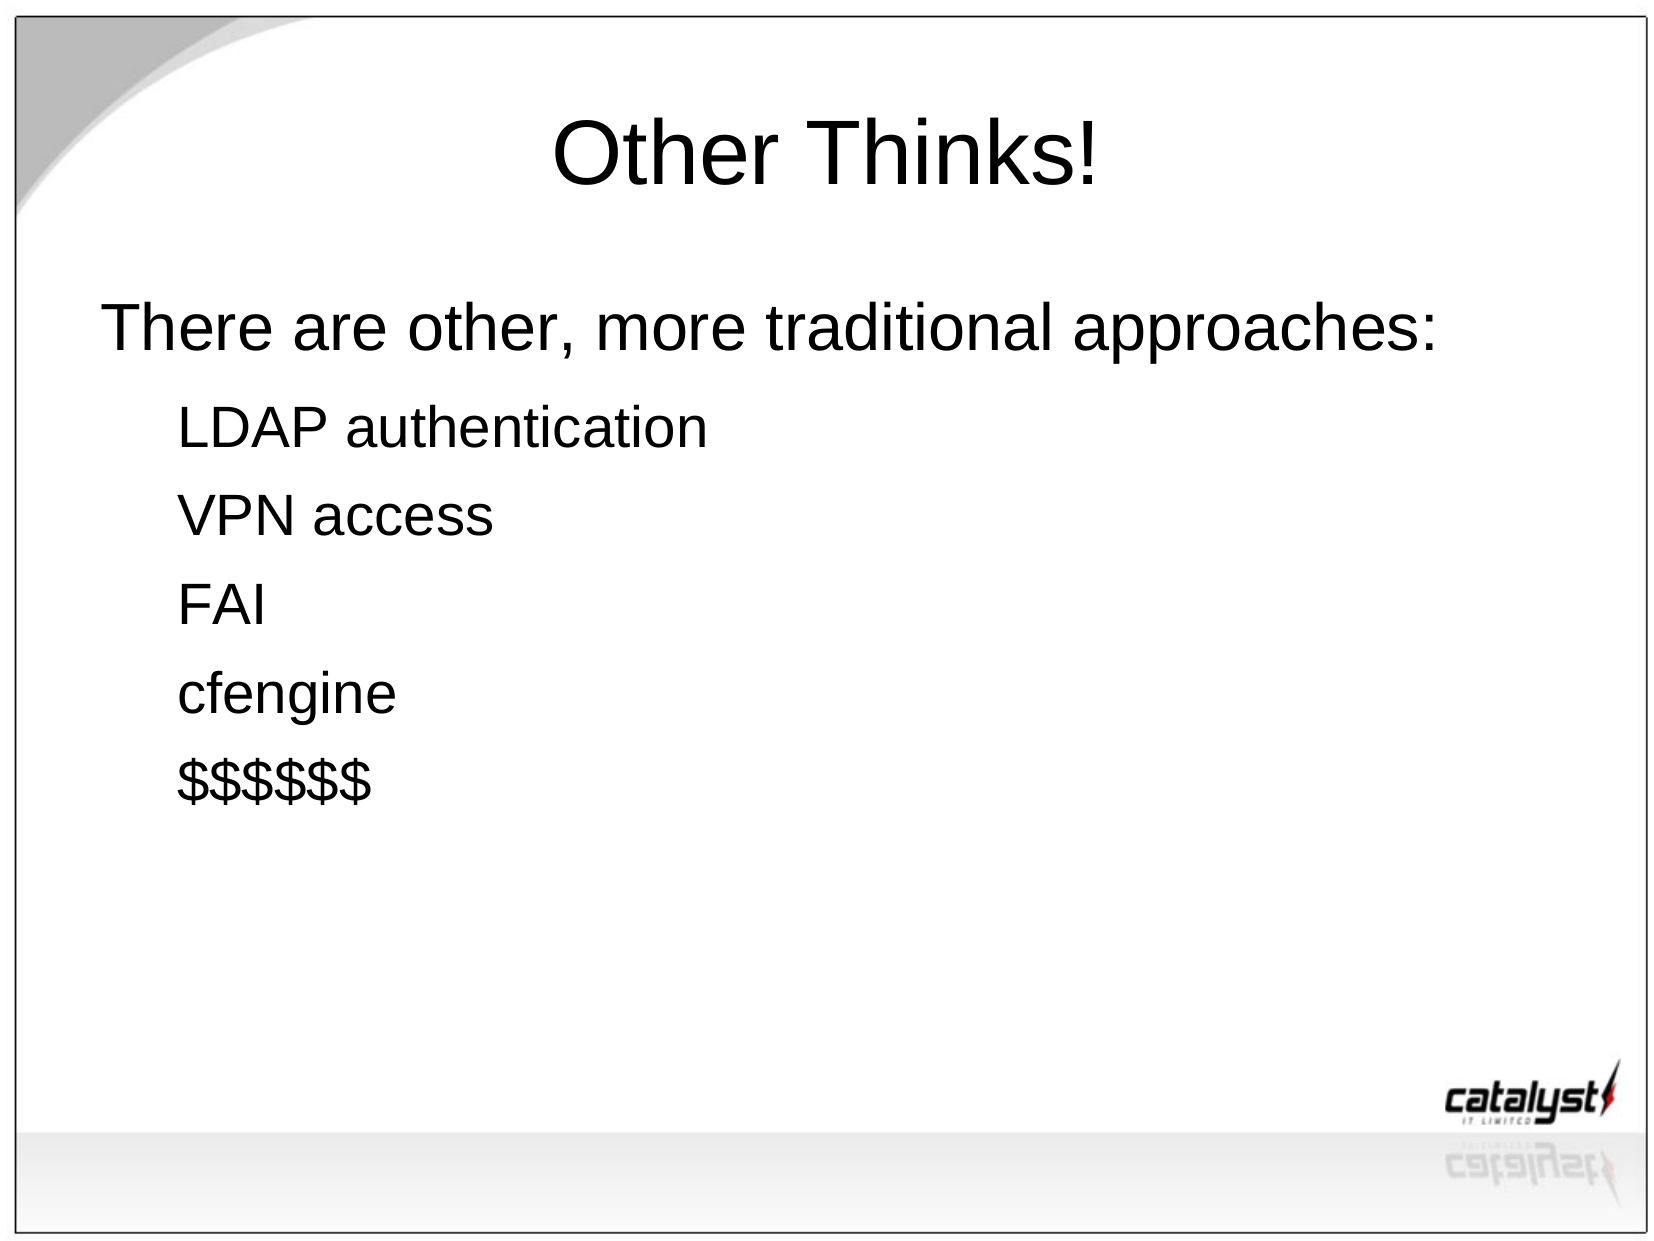

# Other Thinks!
There are other, more traditional approaches:
LDAP authentication
VPN access
FAI
cfengine
$$$$$$